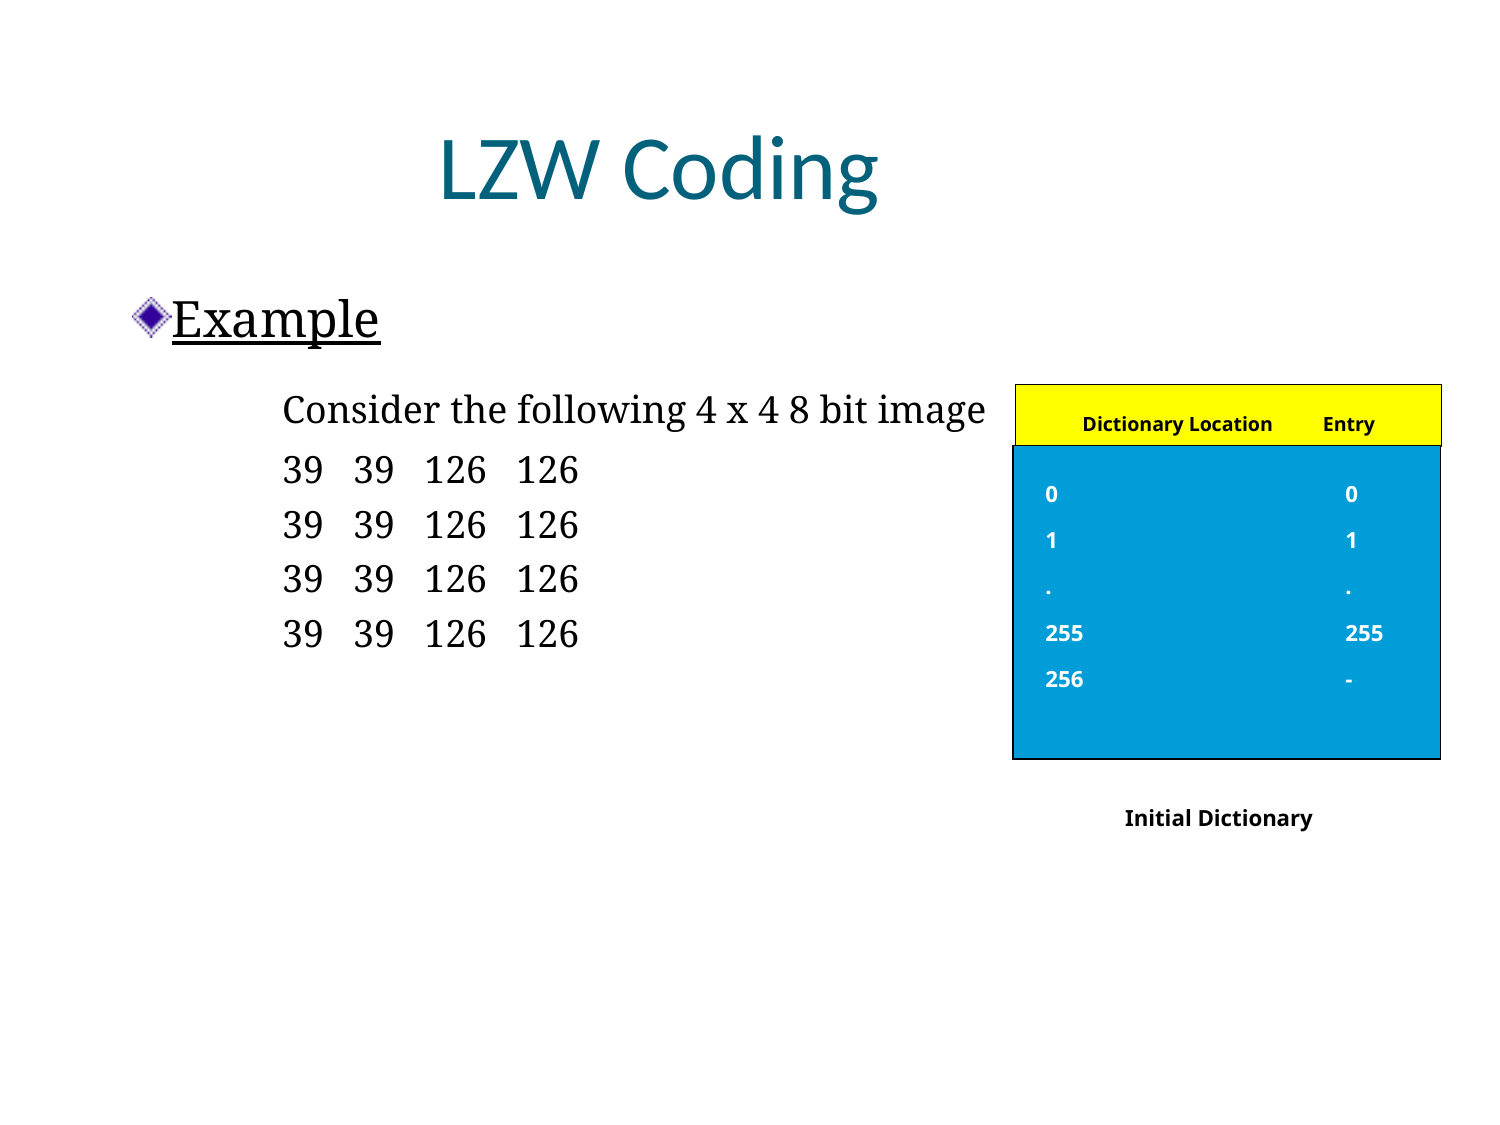

LZW Coding
Example
		Consider the following 4 x 4 8 bit image
		39 39 126 126
		39 39 126 126
		39 39 126 126
		39 39 126 126
Dictionary Location Entry
0			0
1			1
.			.
255			255
256			-
511			-
Initial Dictionary
| | |
| --- | --- |
| | |
| | |
| | |
| | |
| | |
| | |
| | |
| | |
| | |